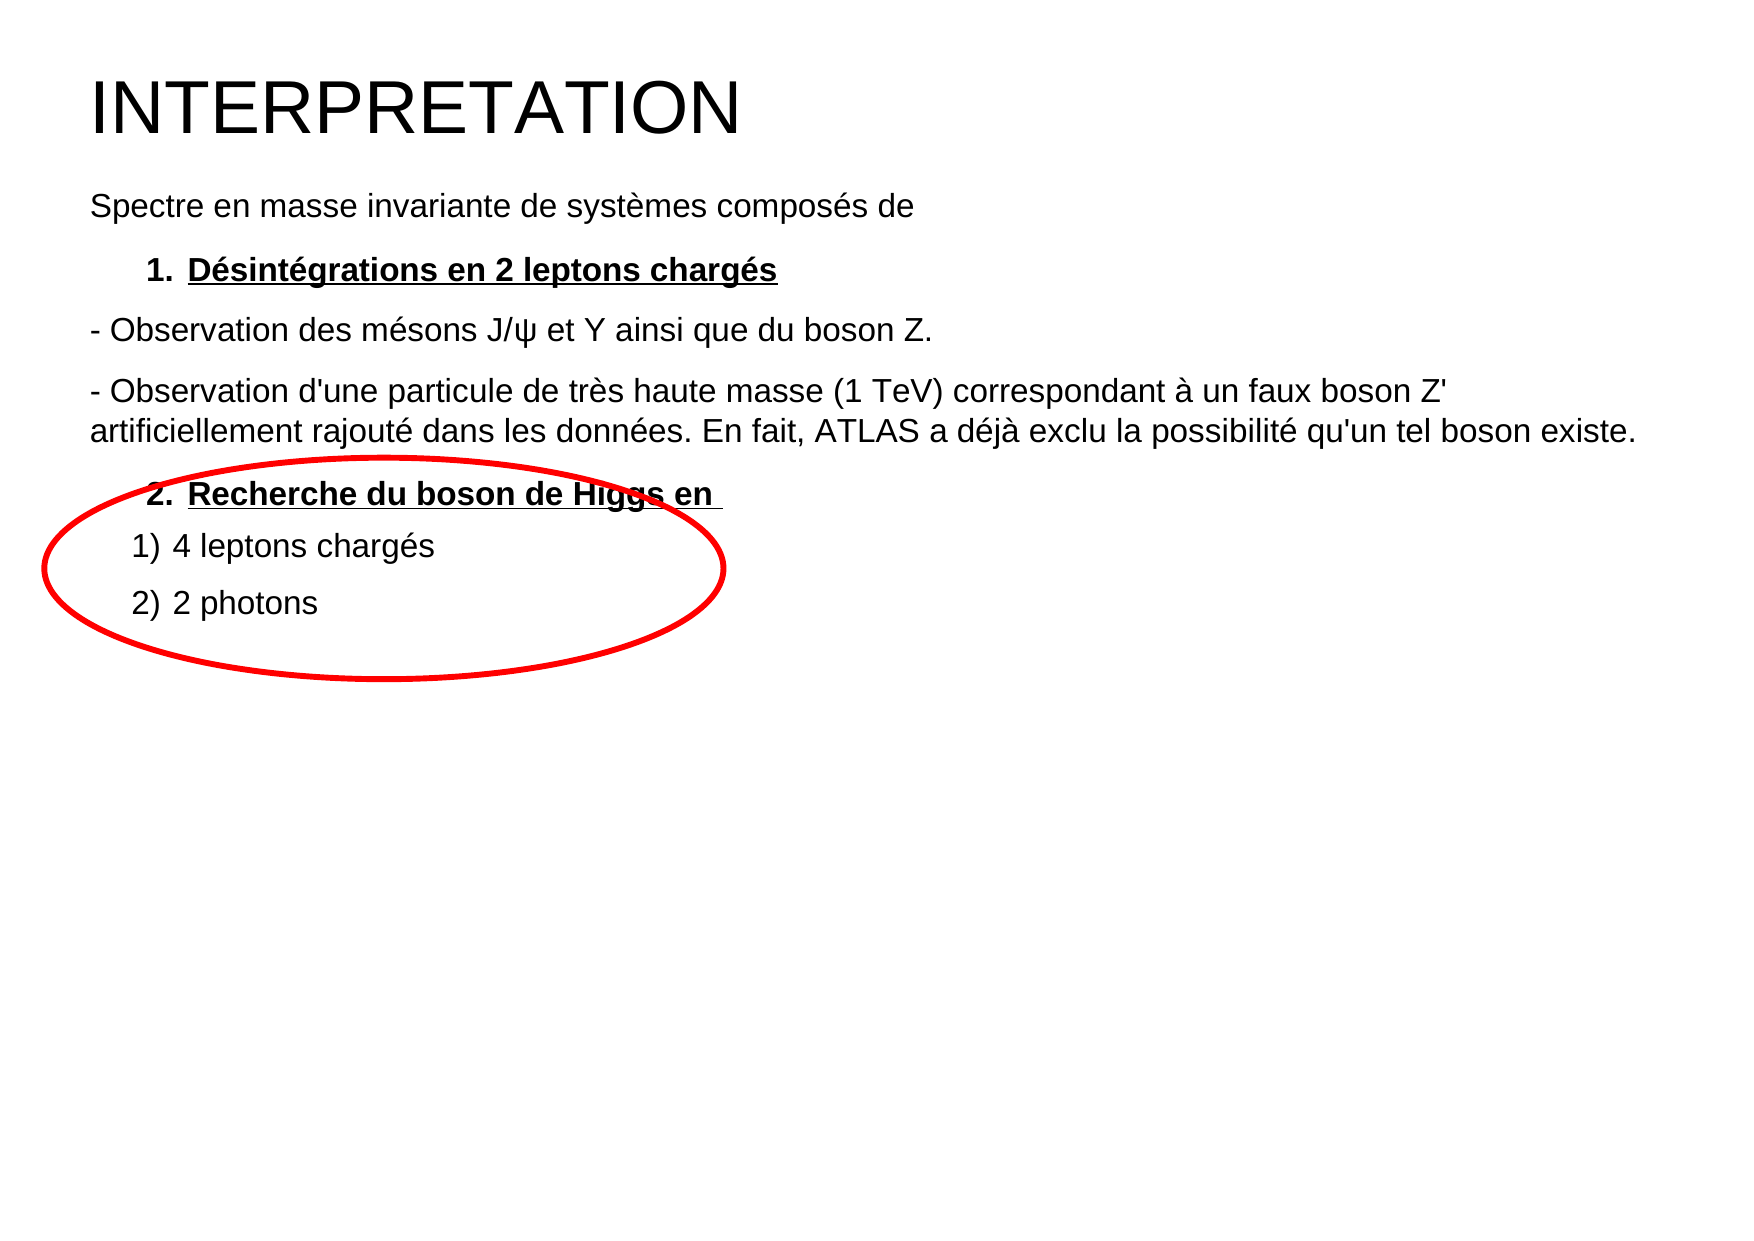

# INTERPRETATION
Spectre en masse invariante de systèmes composés de
Désintégrations en 2 leptons chargés
- Observation des mésons J/ψ et Υ ainsi que du boson Z.
- Observation d'une particule de très haute masse (1 TeV) correspondant à un faux boson Z' artificiellement rajouté dans les données. En fait, ATLAS a déjà exclu la possibilité qu'un tel boson existe.
Recherche du boson de Higgs en
4 leptons chargés
2 photons